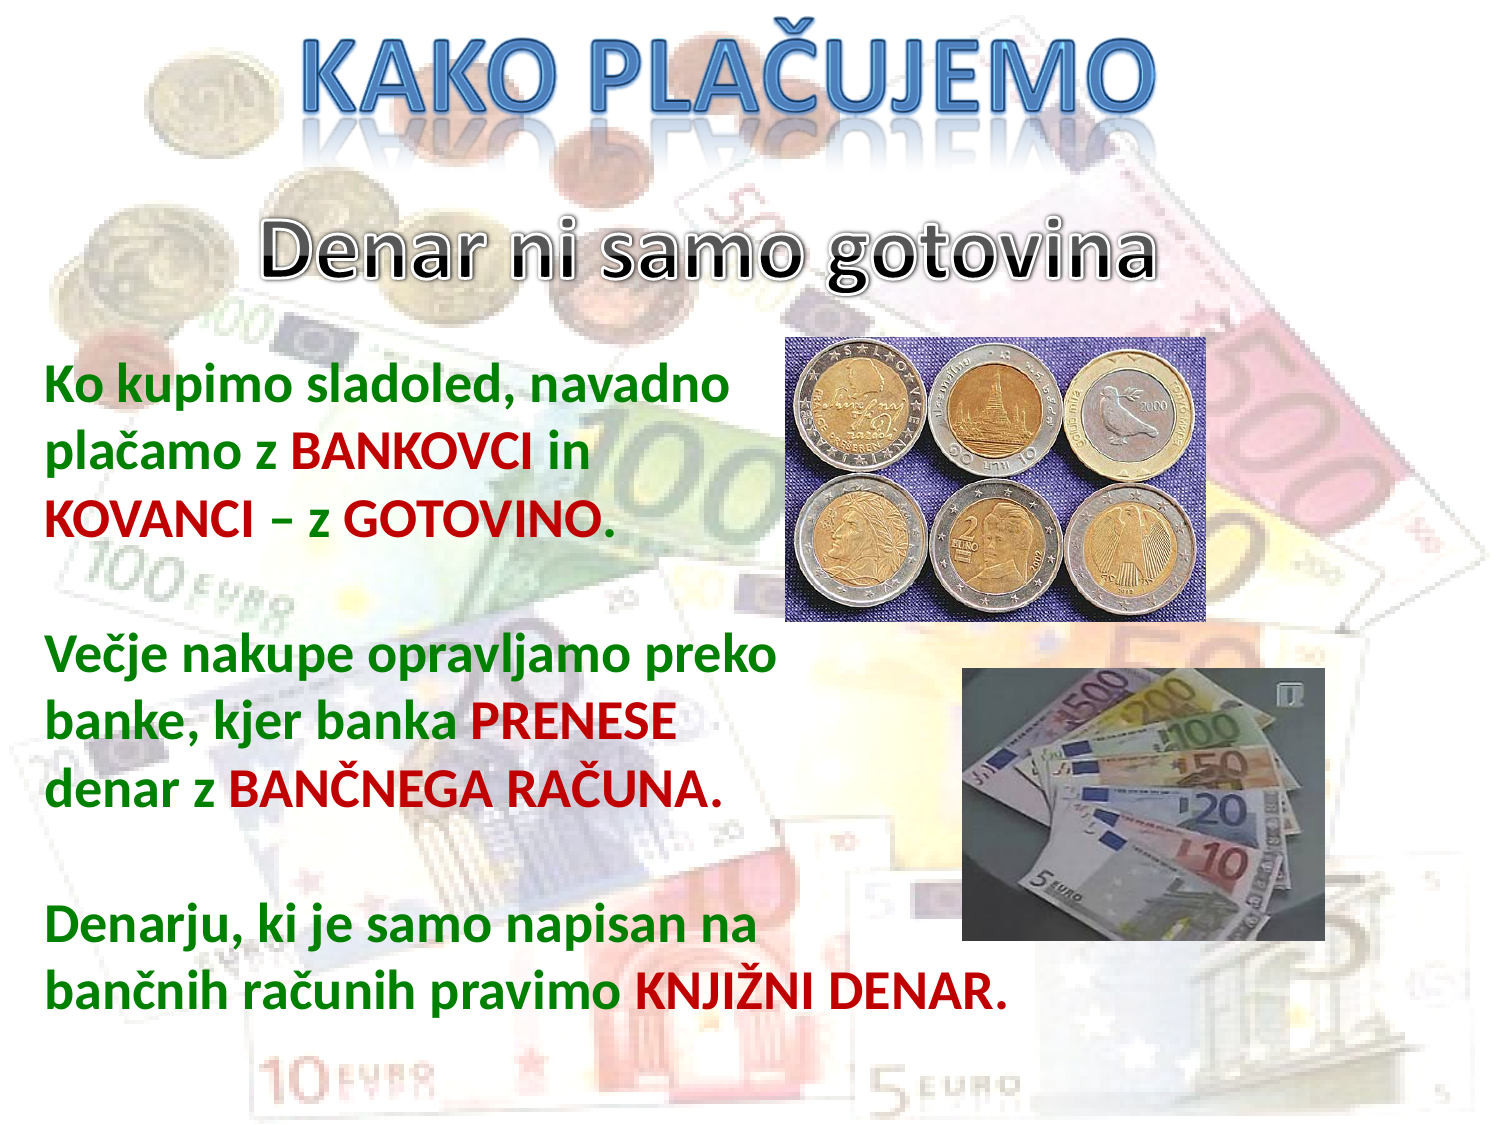

Ko kupimo sladoled, navadno
plačamo z BANKOVCI in
KOVANCI – z GOTOVINO.
Večje nakupe opravljamo preko
banke, kjer banka PRENESE
denar z BANČNEGA RAČUNA.
Denarju, ki je samo napisan na
bančnih računih pravimo KNJIŽNI DENAR.
#